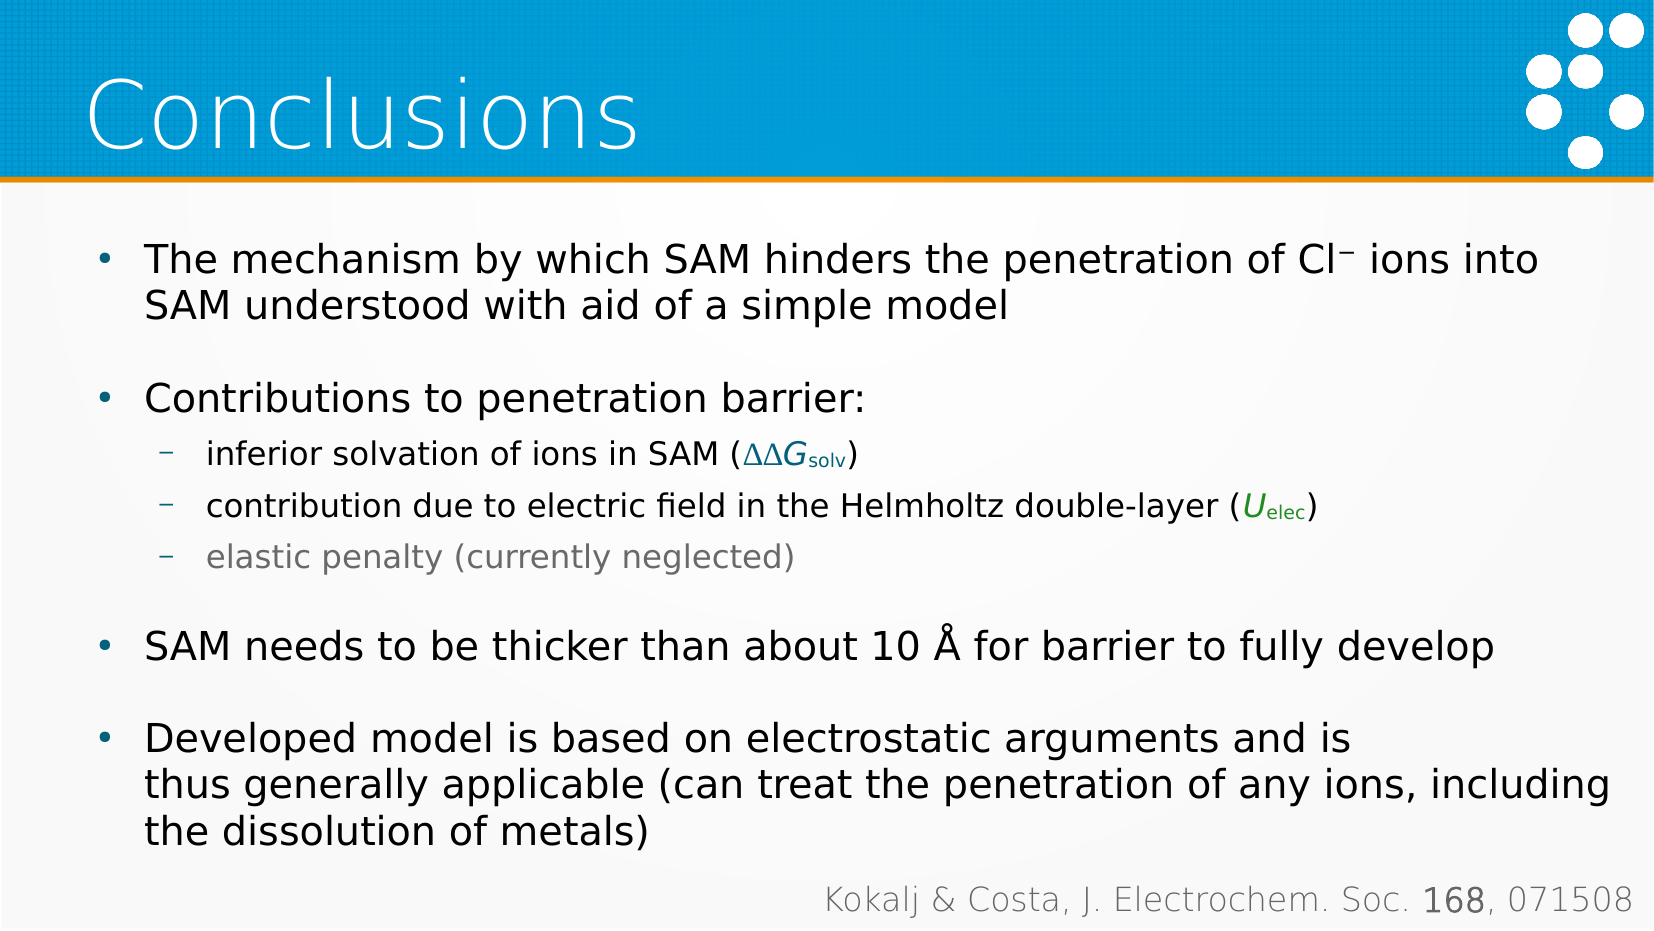

# Conclusions
The mechanism by which SAM hinders the penetration of Cl− ions into SAM understood with aid of a simple model
Contributions to penetration barrier:
inferior solvation of ions in SAM (∆∆Gsolv)
contribution due to electric field in the Helmholtz double-layer (Uelec)
elastic penalty (currently neglected)
SAM needs to be thicker than about 10 Å for barrier to fully develop
Developed model is based on electrostatic arguments and is
thus generally applicable (can treat the penetration of any ions, including the dissolution of metals)
Kokalj & Costa, J. Electrochem. Soc. 168, 071508